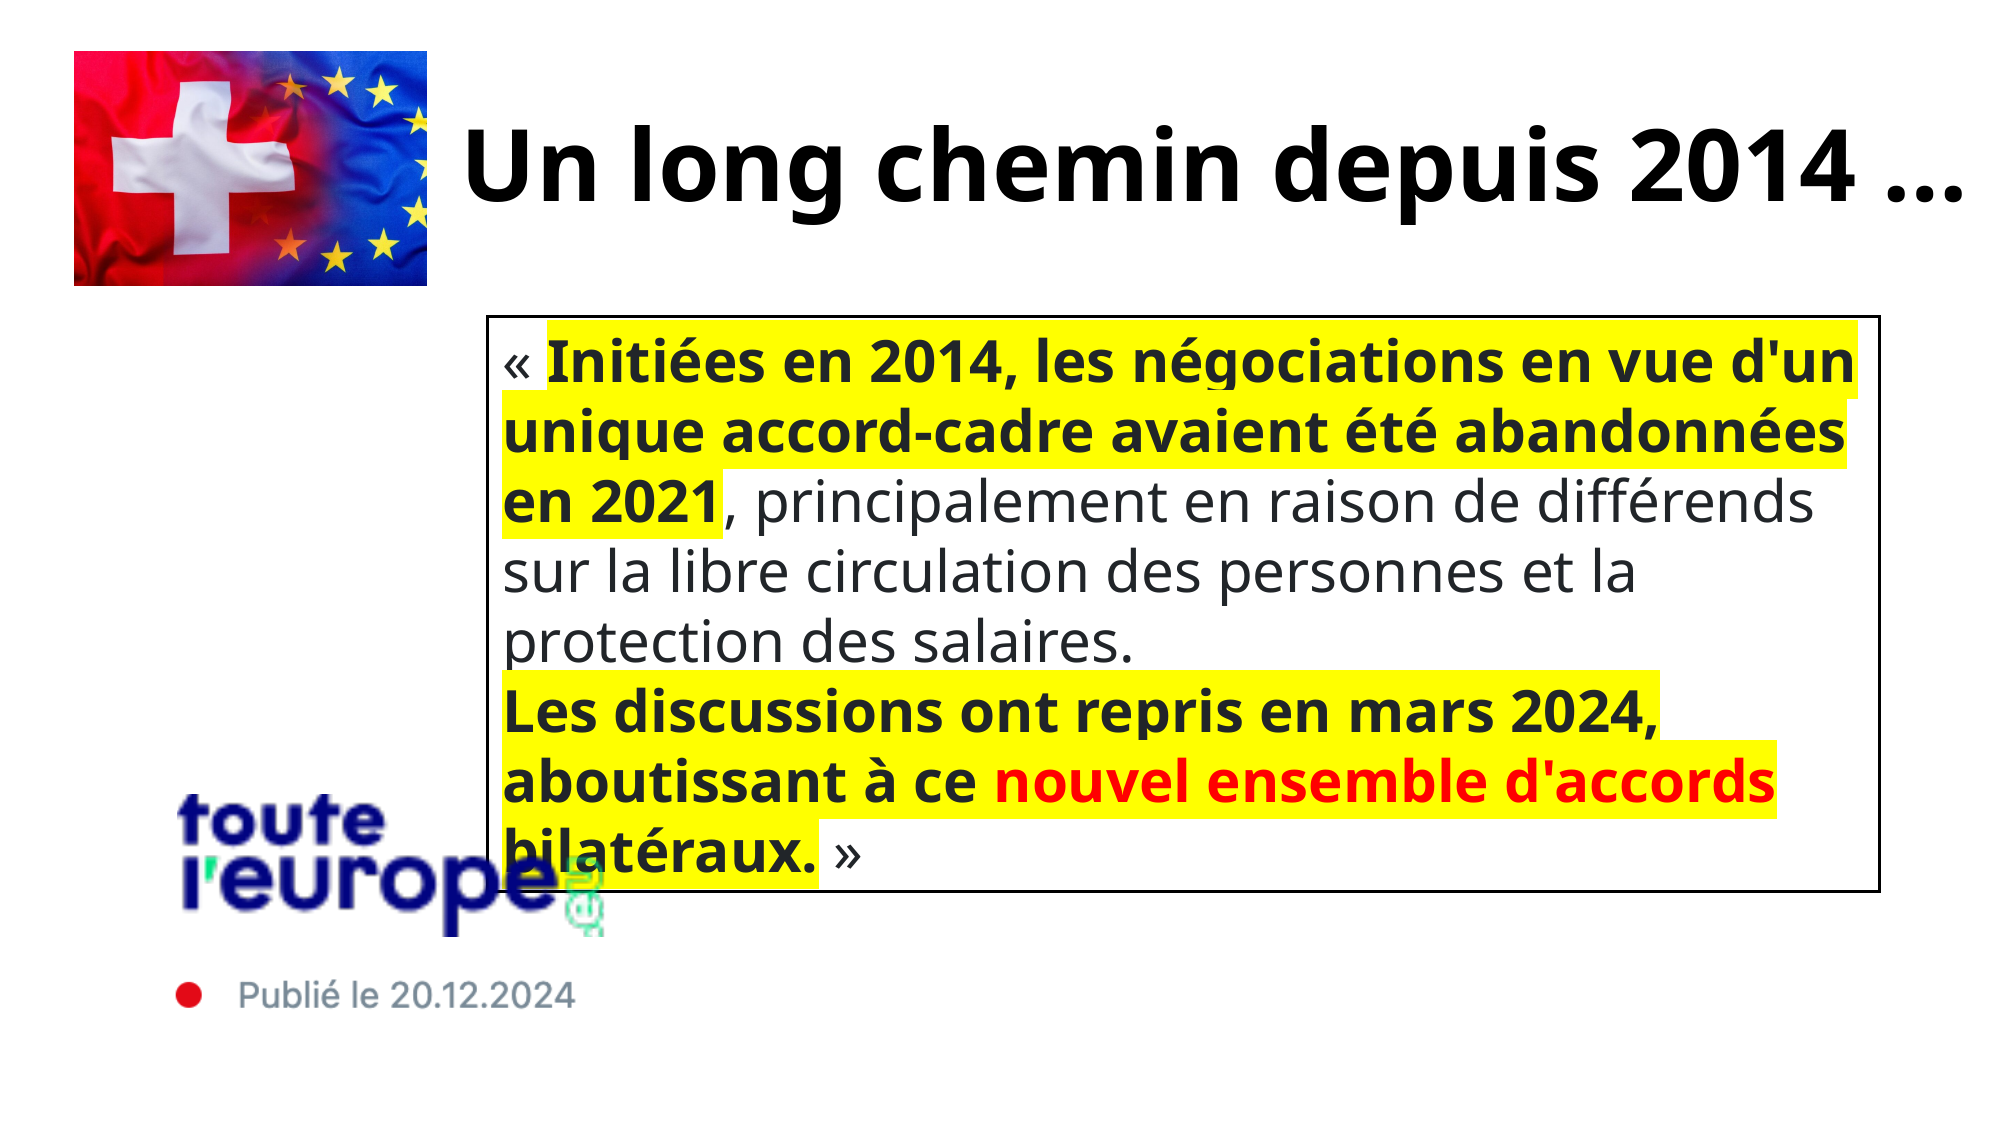

# Un long chemin depuis 2014 …
« Initiées en 2014, les négociations en vue d'un unique accord-cadre avaient été abandonnées en 2021, principalement en raison de différends sur la libre circulation des personnes et la protection des salaires.
Les discussions ont repris en mars 2024, aboutissant à ce nouvel ensemble d'accords bilatéraux. »